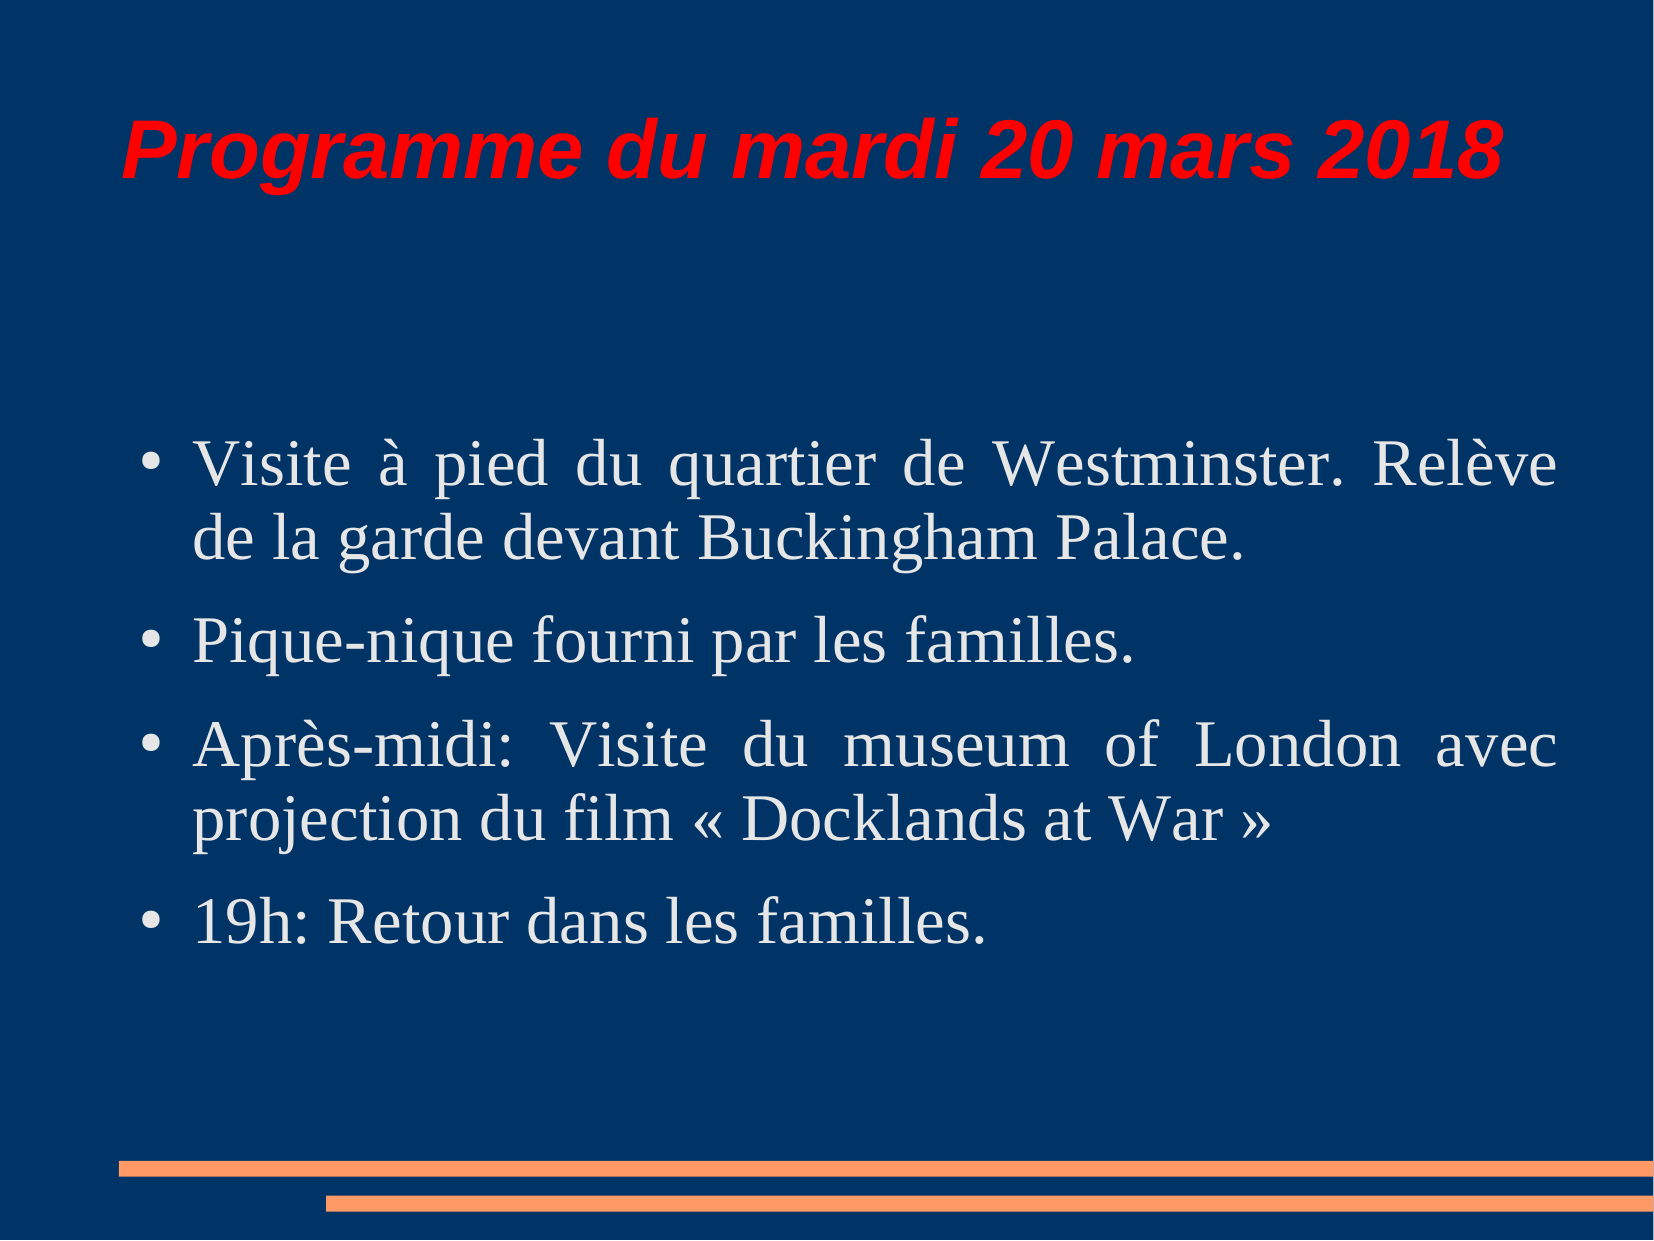

# Programme du mardi 20 mars 2018
Visite à pied du quartier de Westminster. Relève de la garde devant Buckingham Palace.
Pique-nique fourni par les familles.
Après-midi: Visite du museum of London avec projection du film « Docklands at War »
19h: Retour dans les familles.